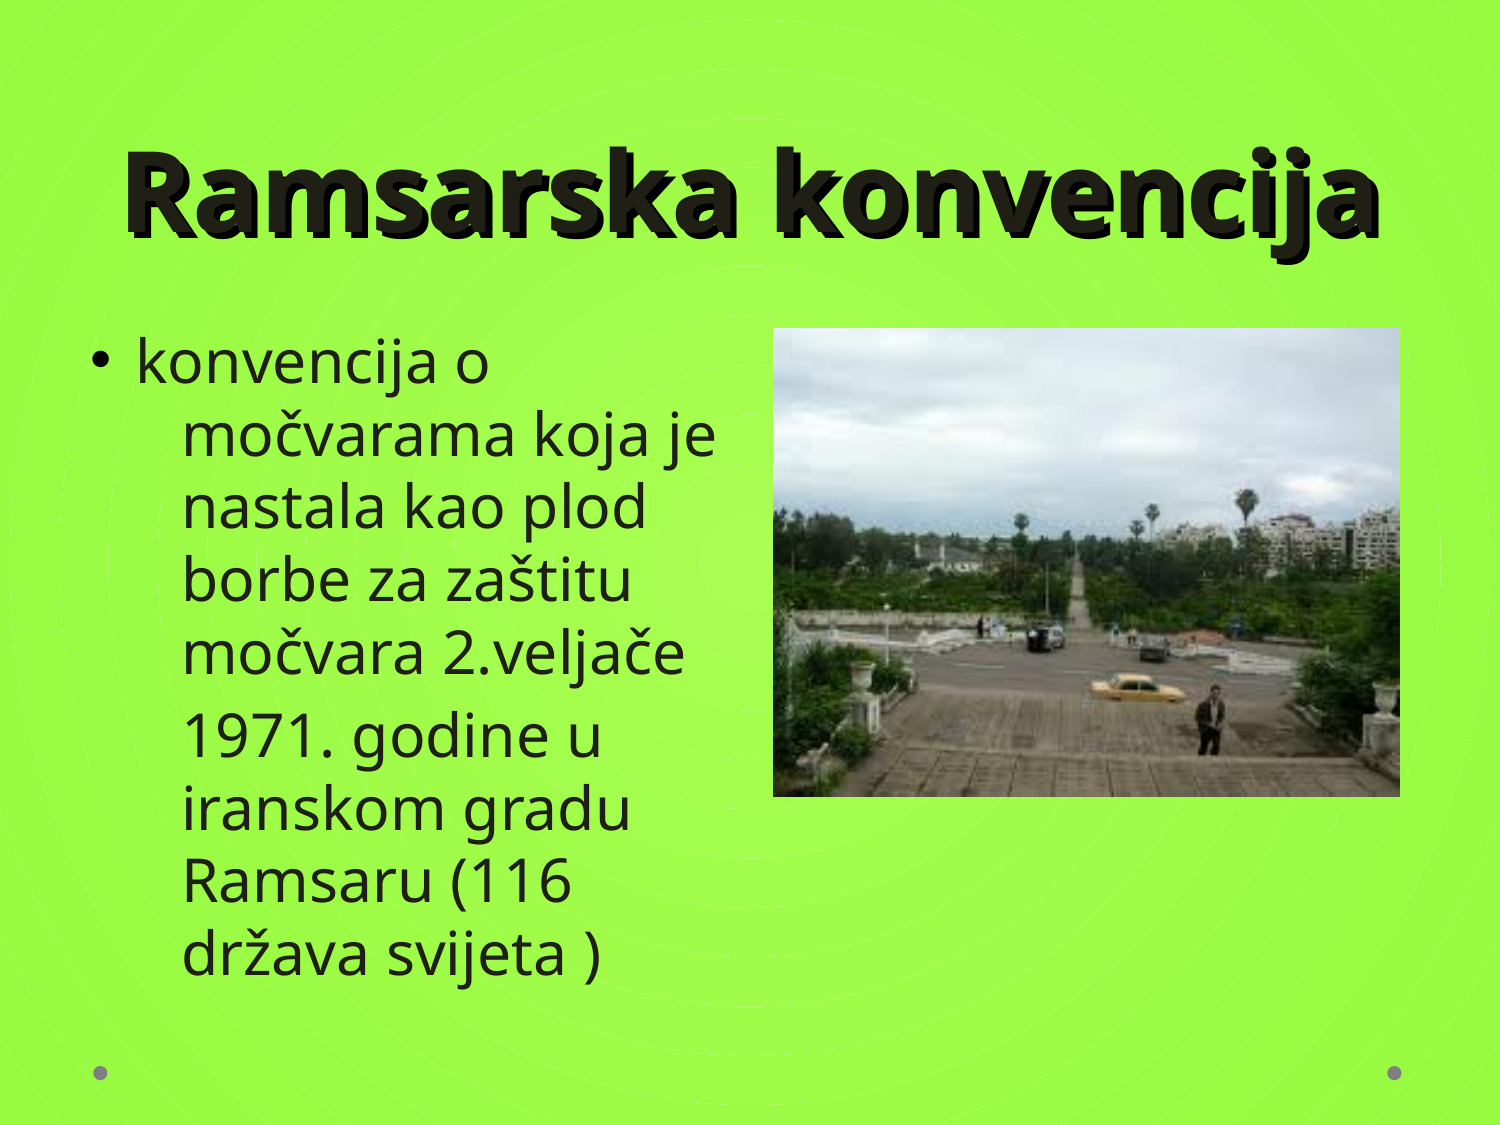

# Ramsarska konvencija
konvencija o močvarama koja je nastala kao plod borbe za zaštitu močvara 2.veljače 1971. godine u iranskom gradu Ramsaru (116 država svijeta )